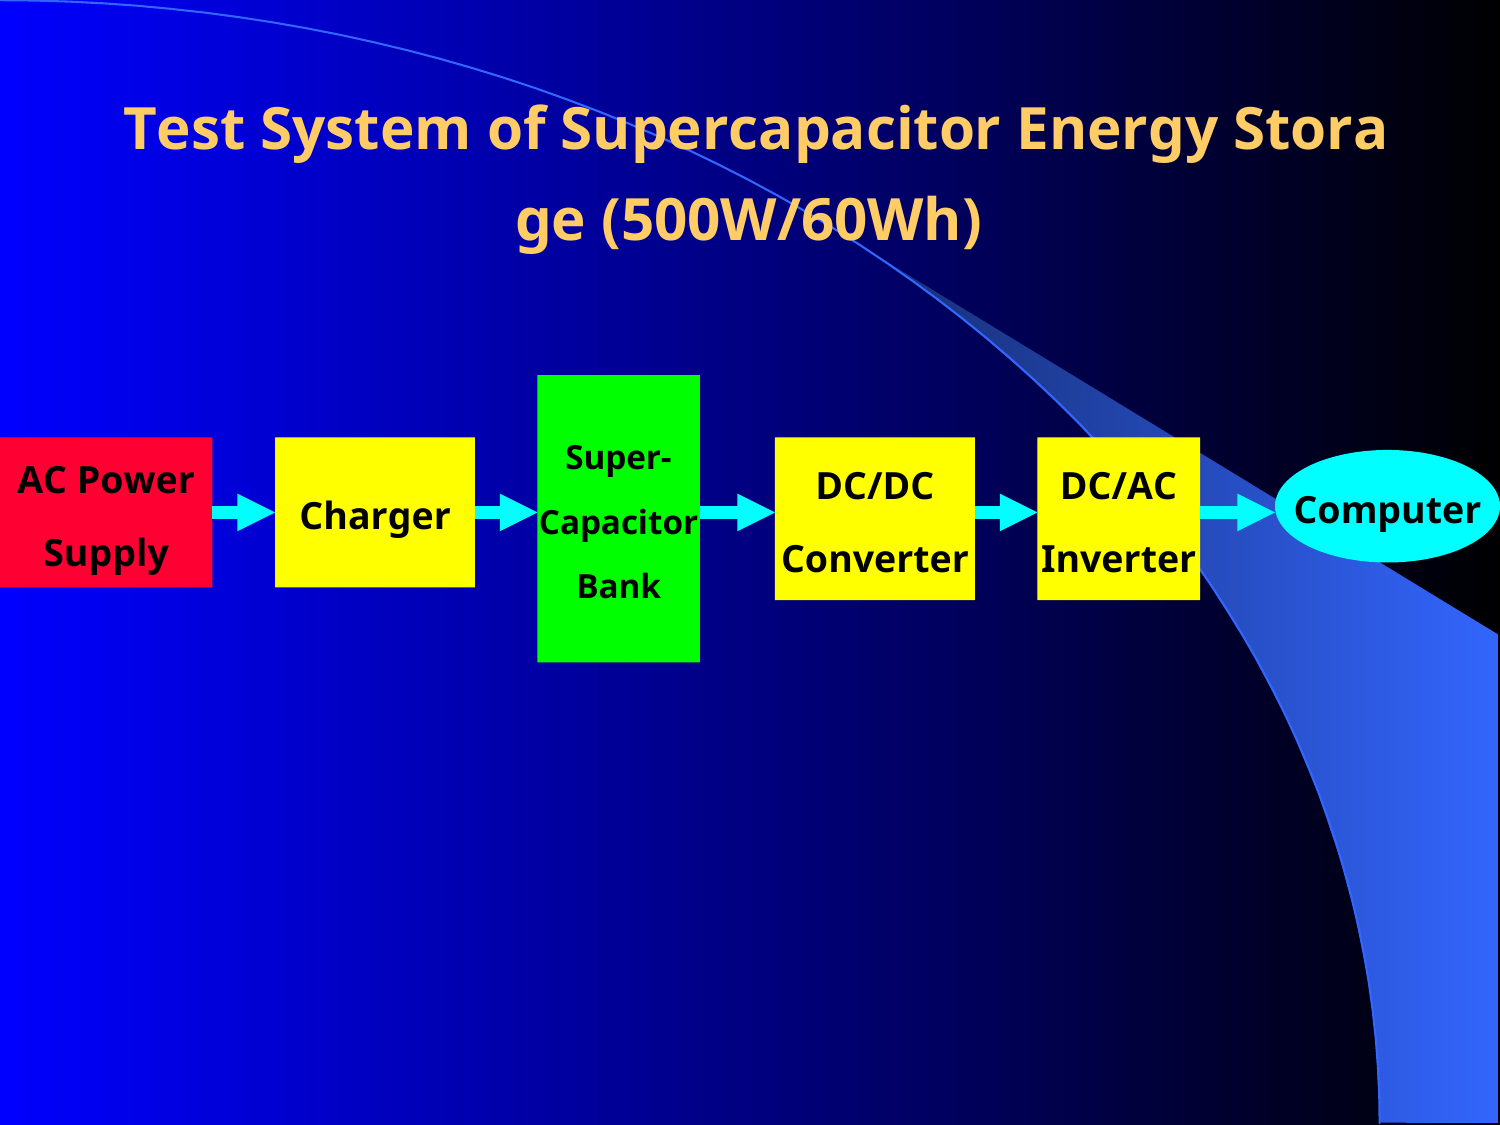

Test System of Supercapacitor Energy Storage (500W/60Wh)
Super-
Capacitor
Bank
AC Power
Supply
Charger
DC/DC
Converter
DC/AC
Inverter
Computer